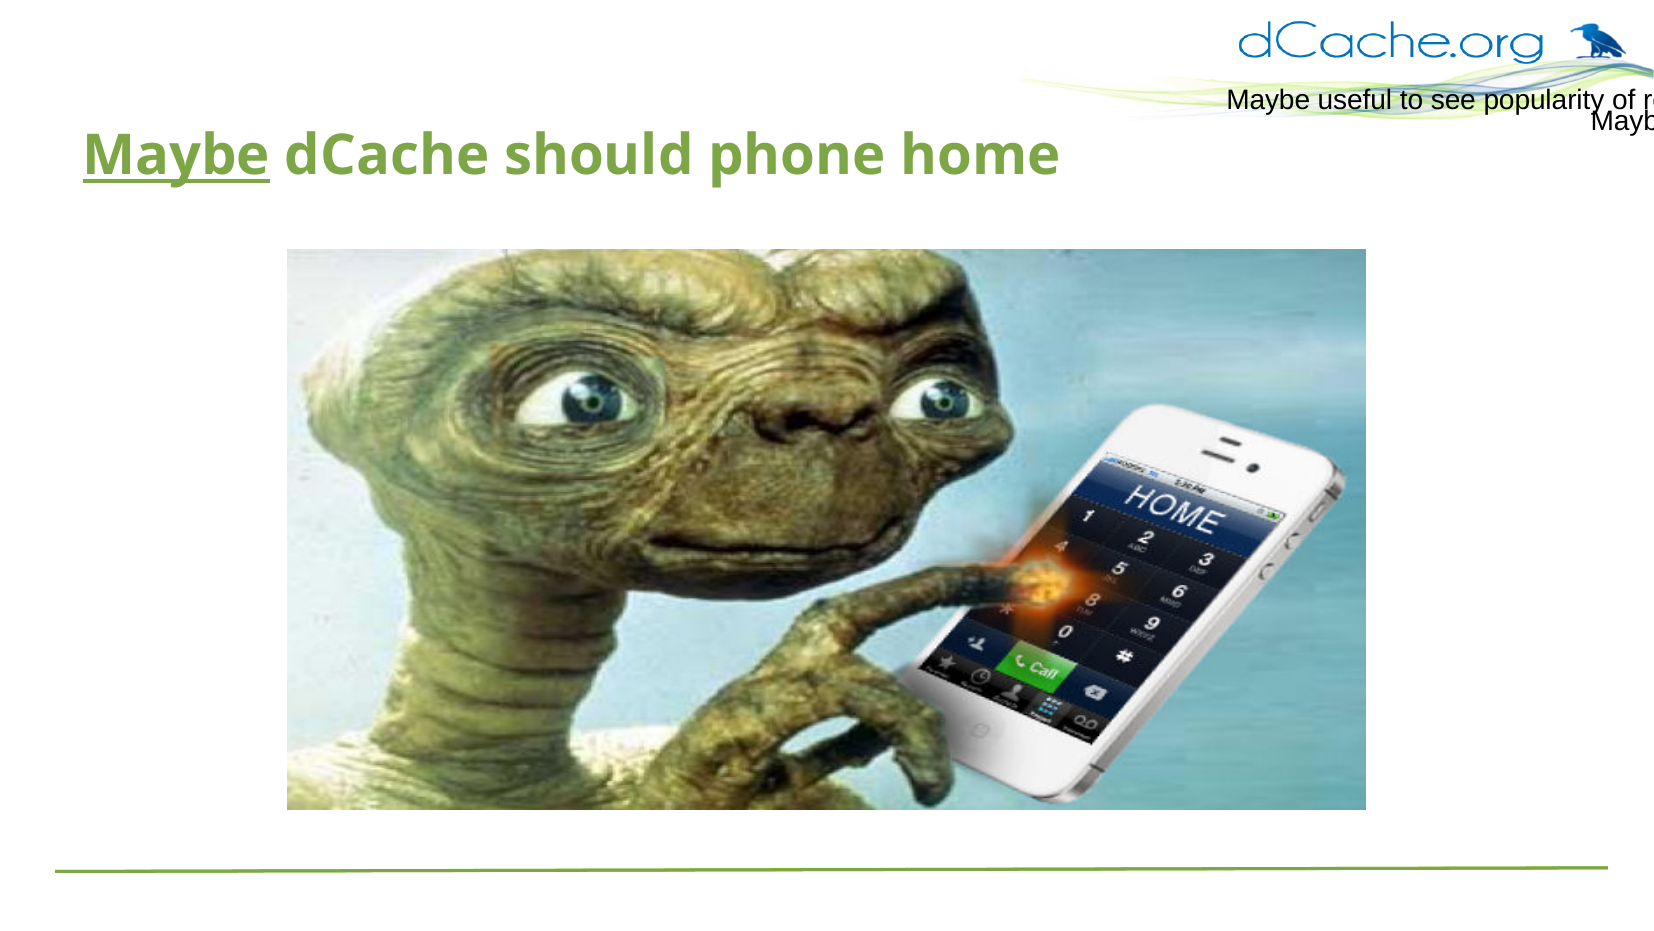

Maybe useful to see popularity of releases
Maybe useful to see popularity of releases
# Maybe dCache should phone home